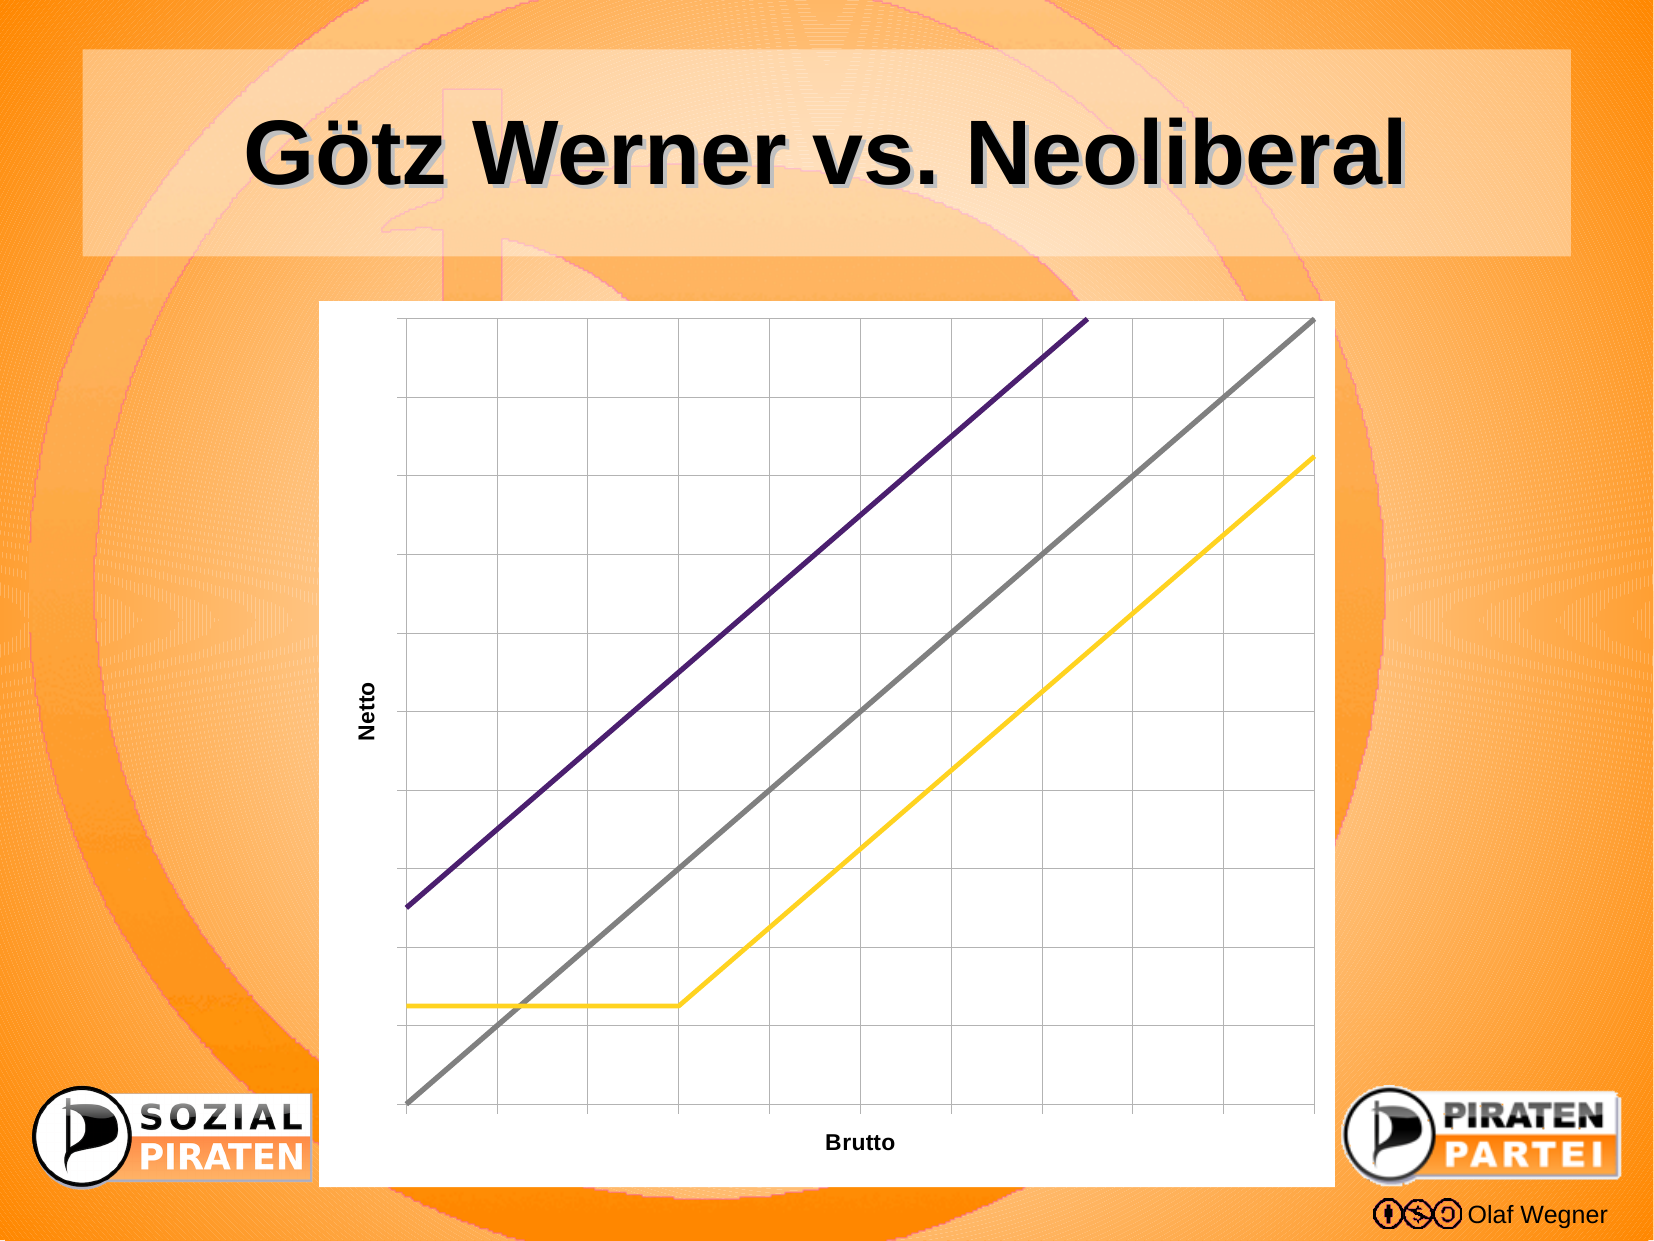

# Götz Werner vs. Neoliberal
### Chart
| Category | | (N)EKS → GGE | |
|---|---|---|---|
Olaf Wegner